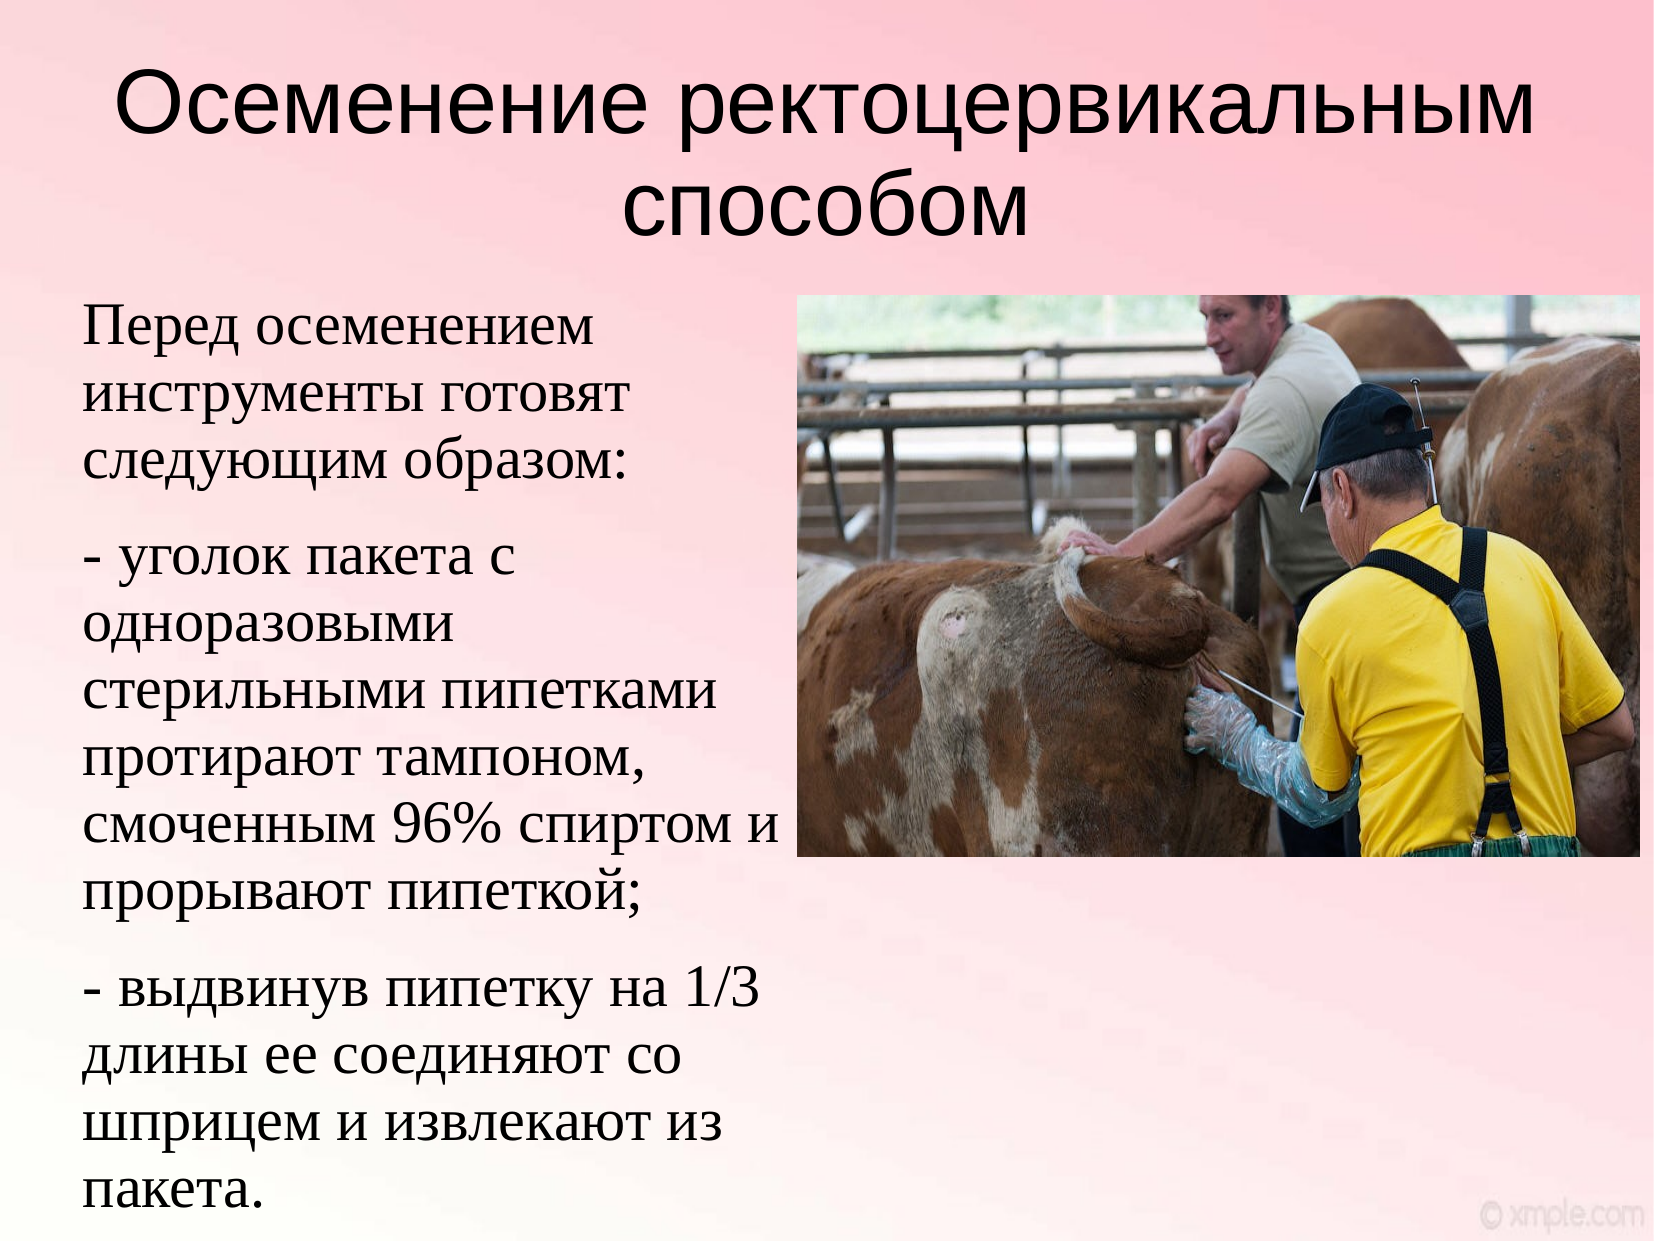

# Осеменение ректоцервикальным способом
Перед осеменением инструменты готовят следующим образом:
- уголок пакета с одноразовыми стерильными пипетками протирают тампоном, смоченным 96% спиртом и прорывают пипеткой;
- выдвинув пипетку на 1/3 длины ее соединяют со шприцем и извлекают из пакета.